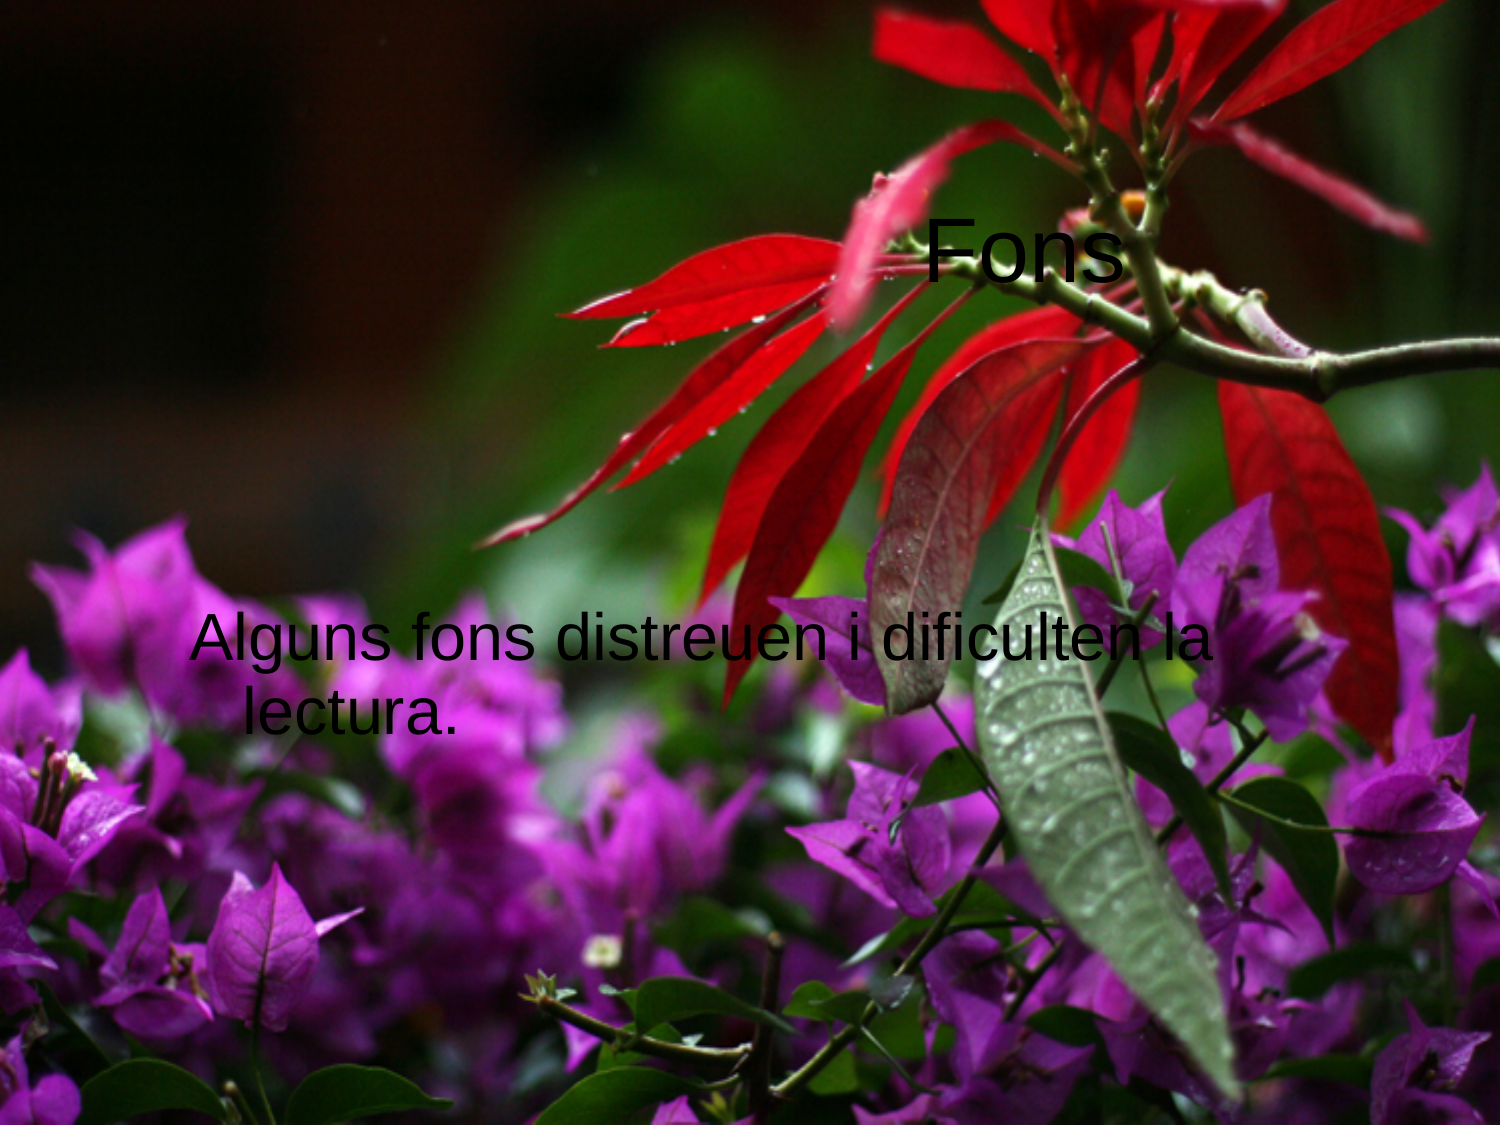

# Fons
Alguns fons distreuen i dificulten la lectura.